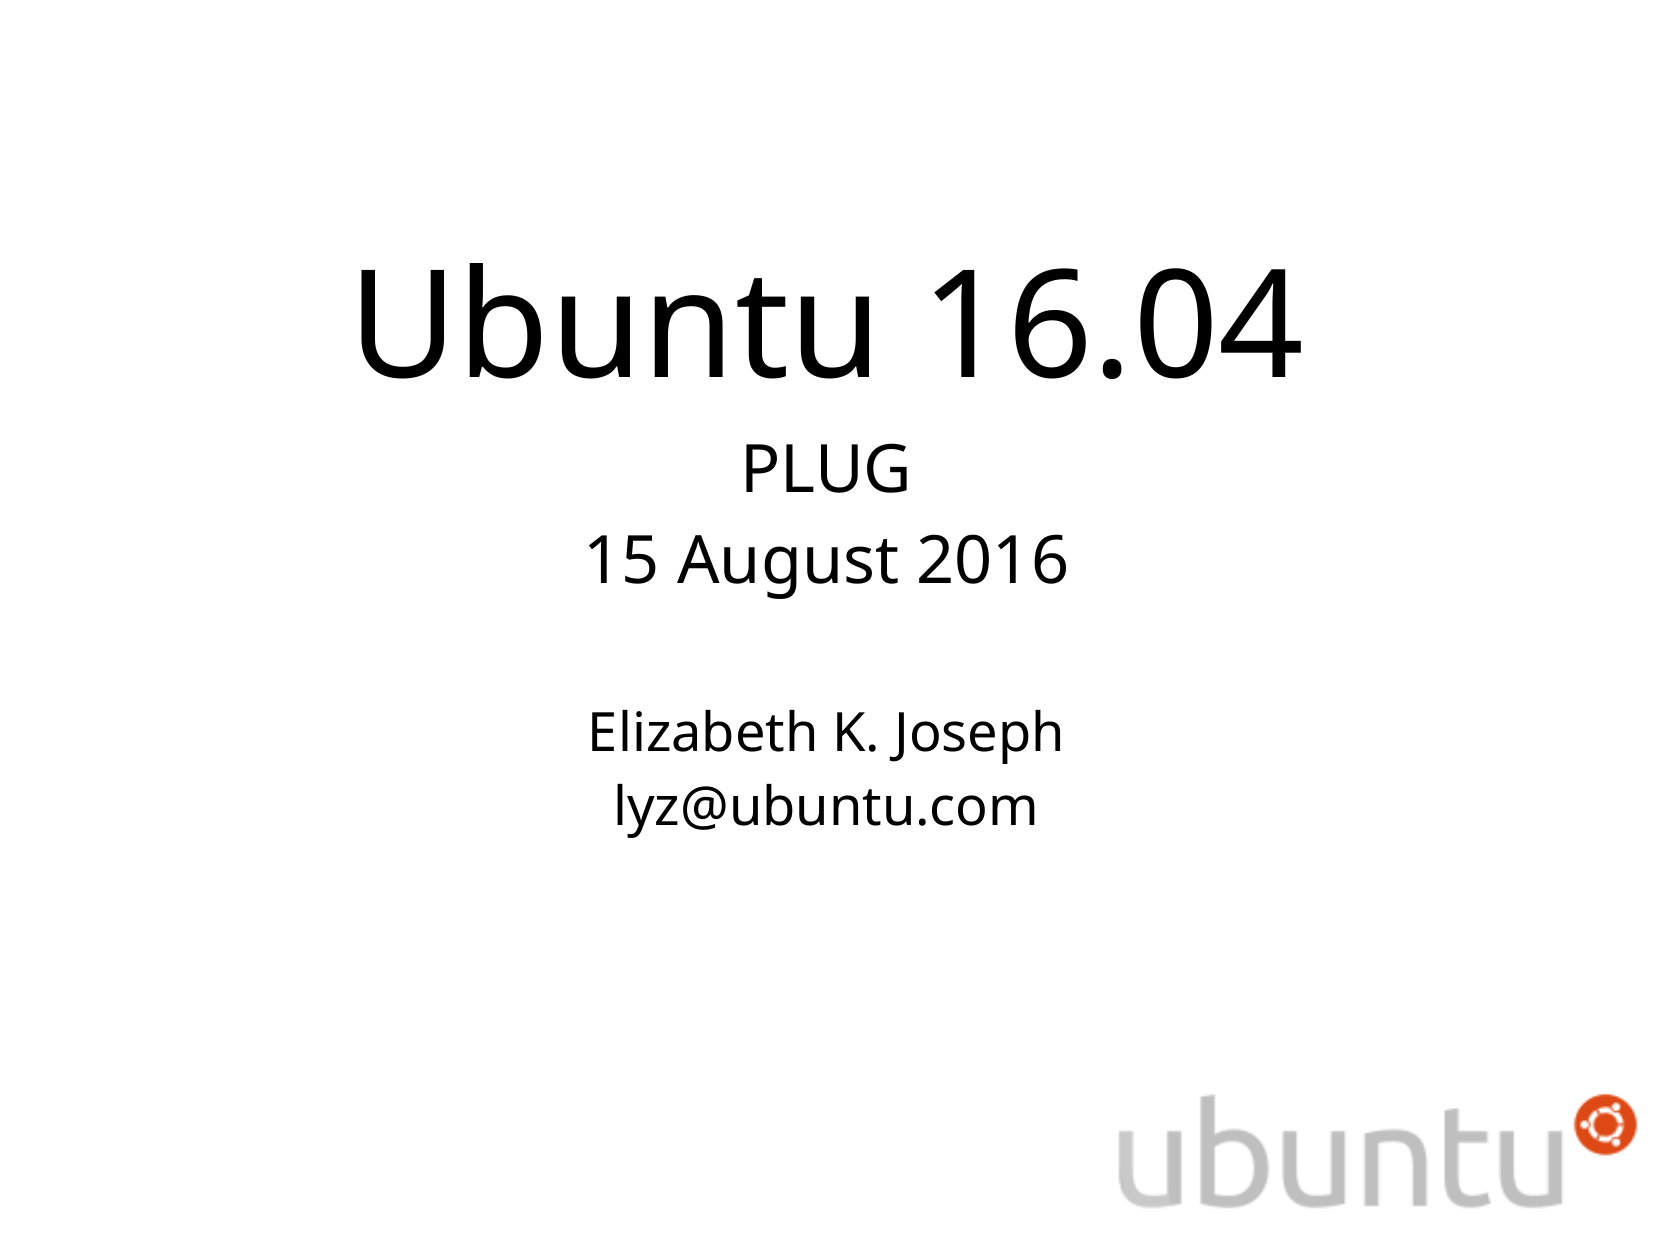

# Ubuntu 16.04
PLUG
15 August 2016
Elizabeth K. Joseph
lyz@ubuntu.com